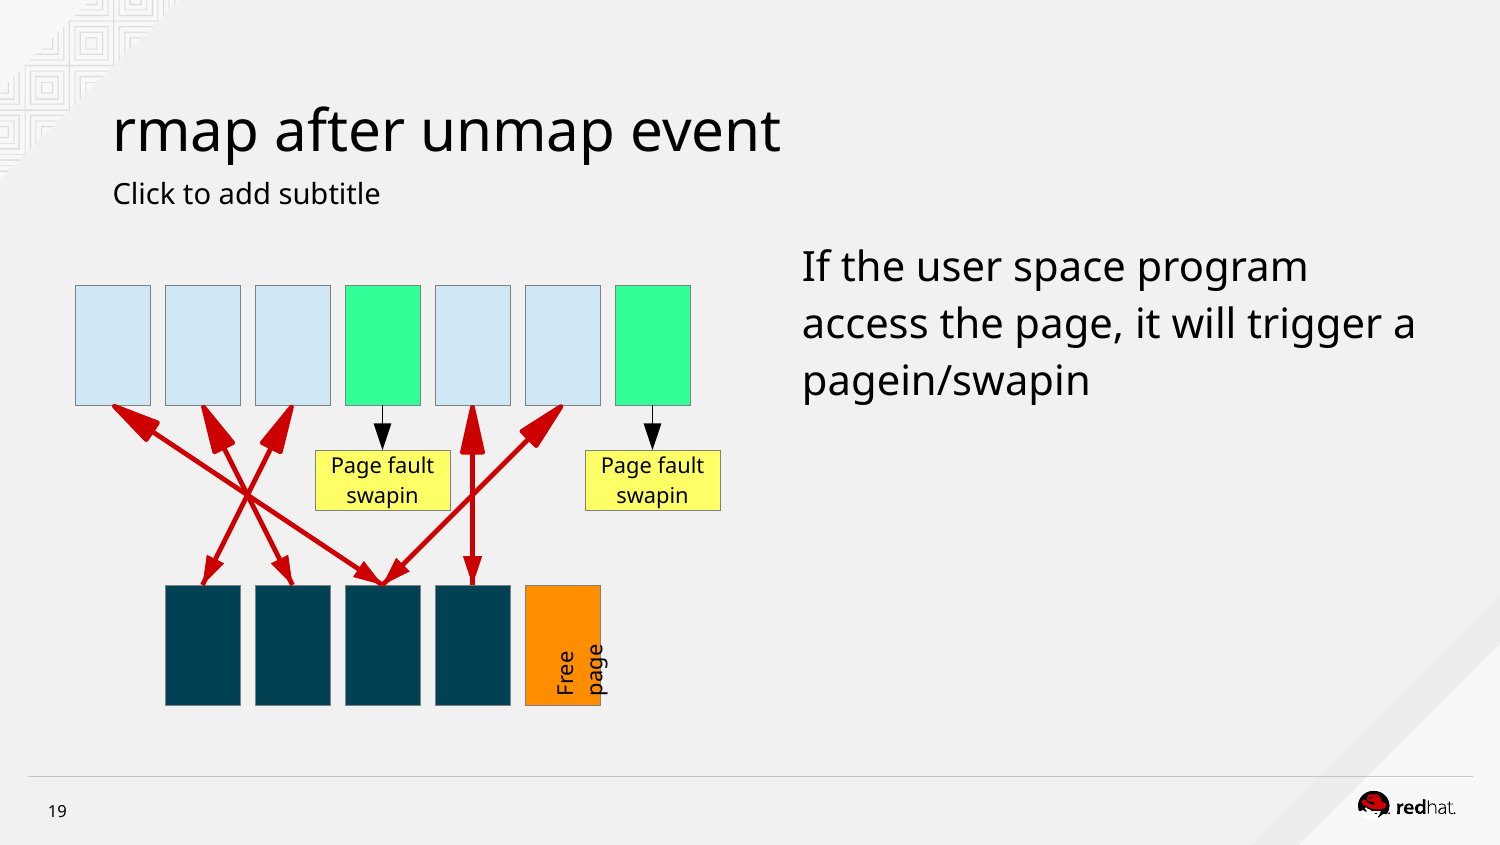

# rmap after unmap event
Click to add subtitle
If the user space program access the page, it will trigger a pagein/swapin
Page fault
swapin
Page fault
swapin
Free page
19